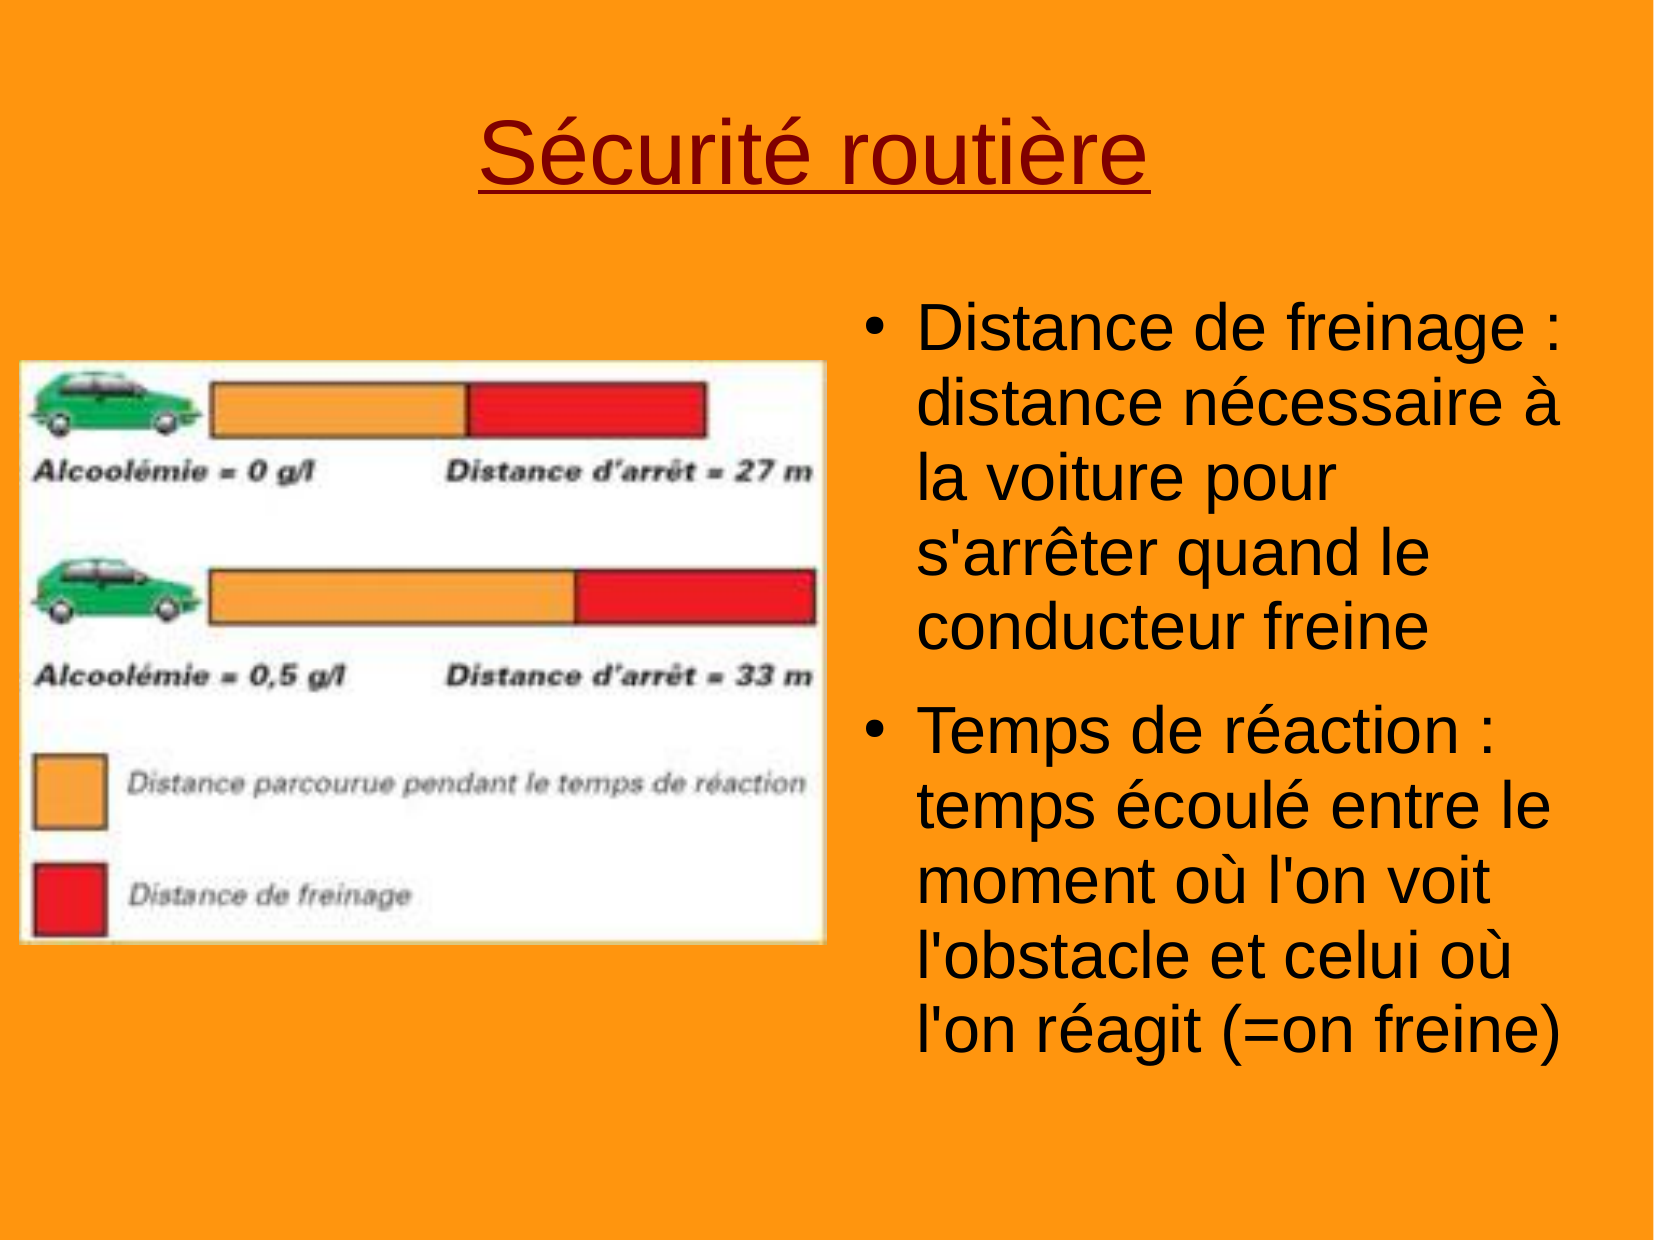

# Sécurité routière
Distance de freinage : distance nécessaire à la voiture pour s'arrêter quand le conducteur freine
Temps de réaction : temps écoulé entre le moment où l'on voit l'obstacle et celui où l'on réagit (=on freine)